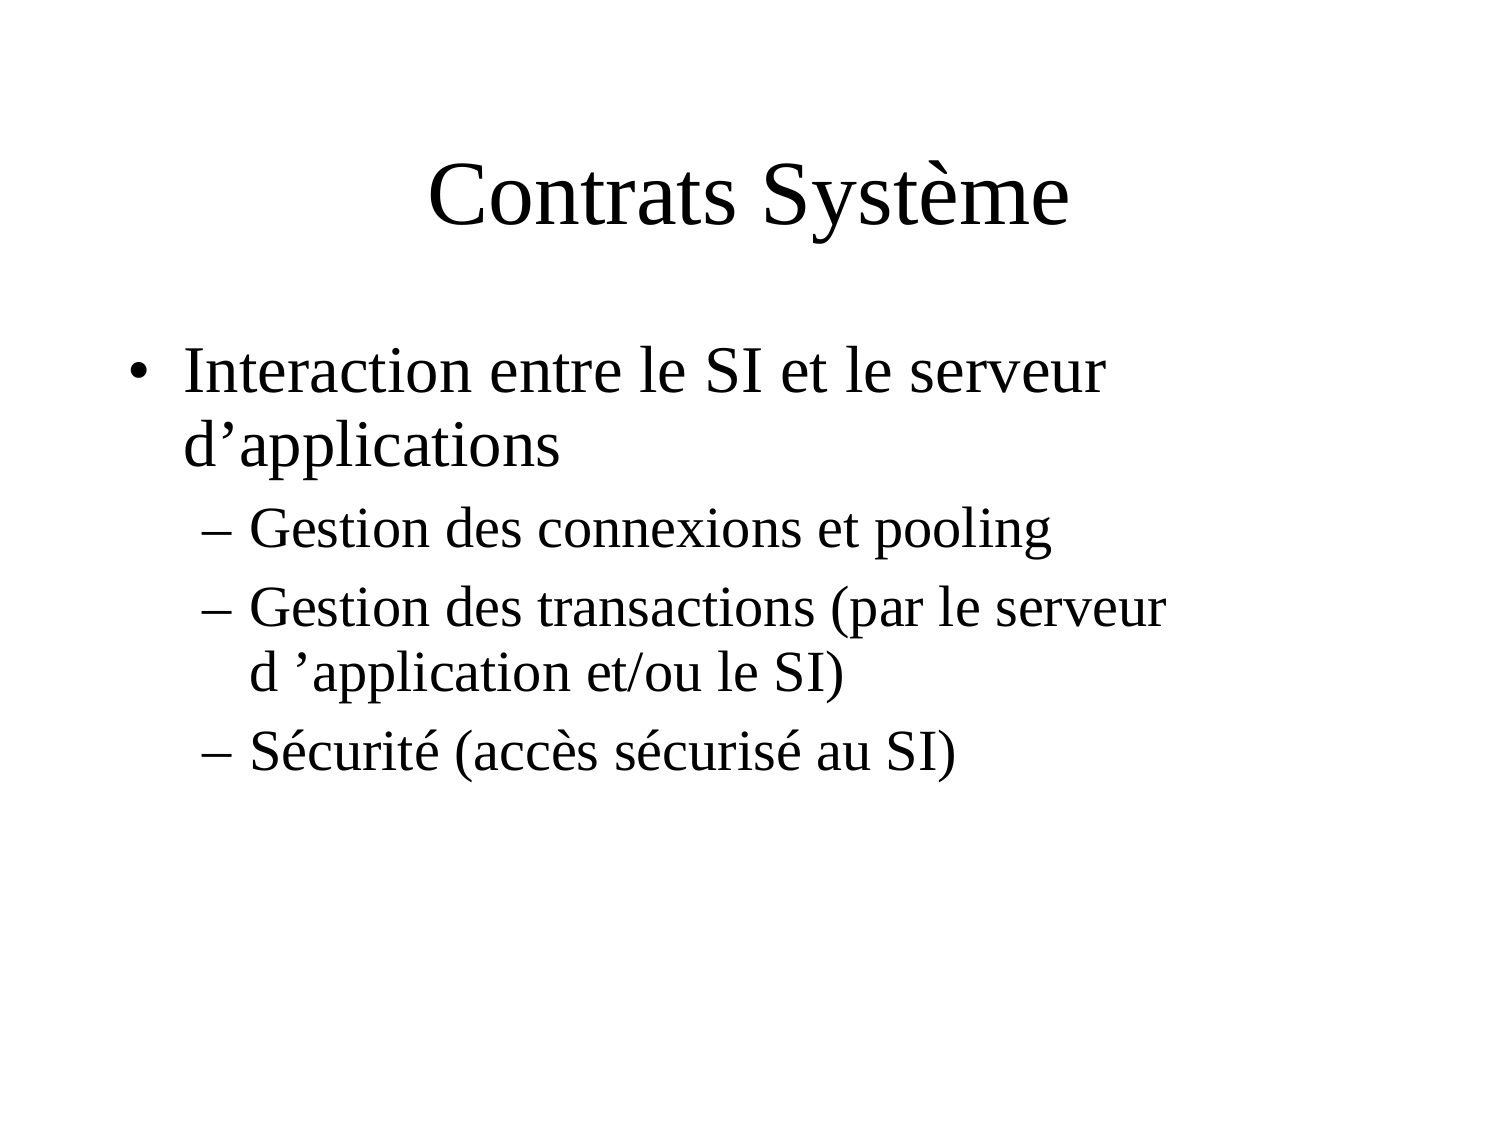

# Contrats Système
Interaction entre le SI et le serveur d’applications
Gestion des connexions et pooling
Gestion des transactions (par le serveur d ’application et/ou le SI)
Sécurité (accès sécurisé au SI)